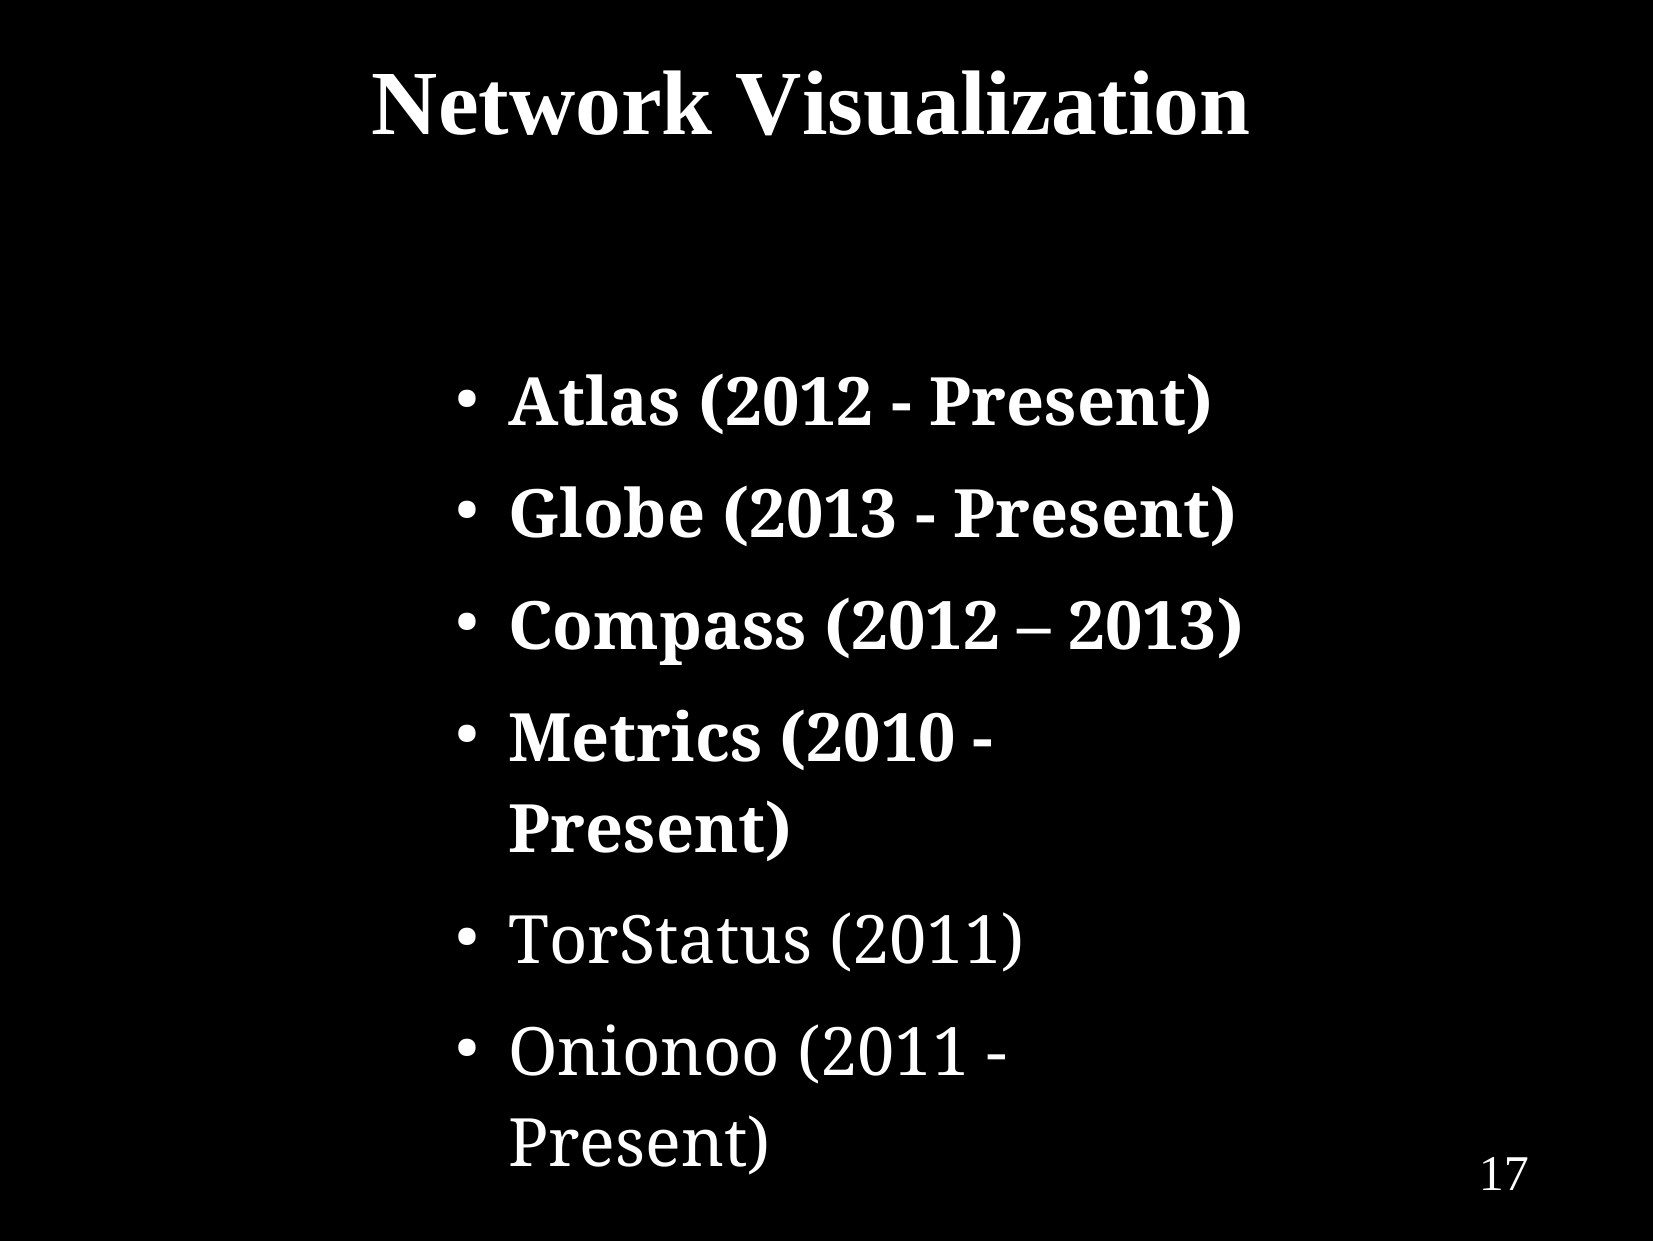

# Network Visualization
Atlas (2012 - Present)
Globe (2013 - Present)
Compass (2012 – 2013)
Metrics (2010 - Present)
TorStatus (2011)
Onionoo (2011 - Present)